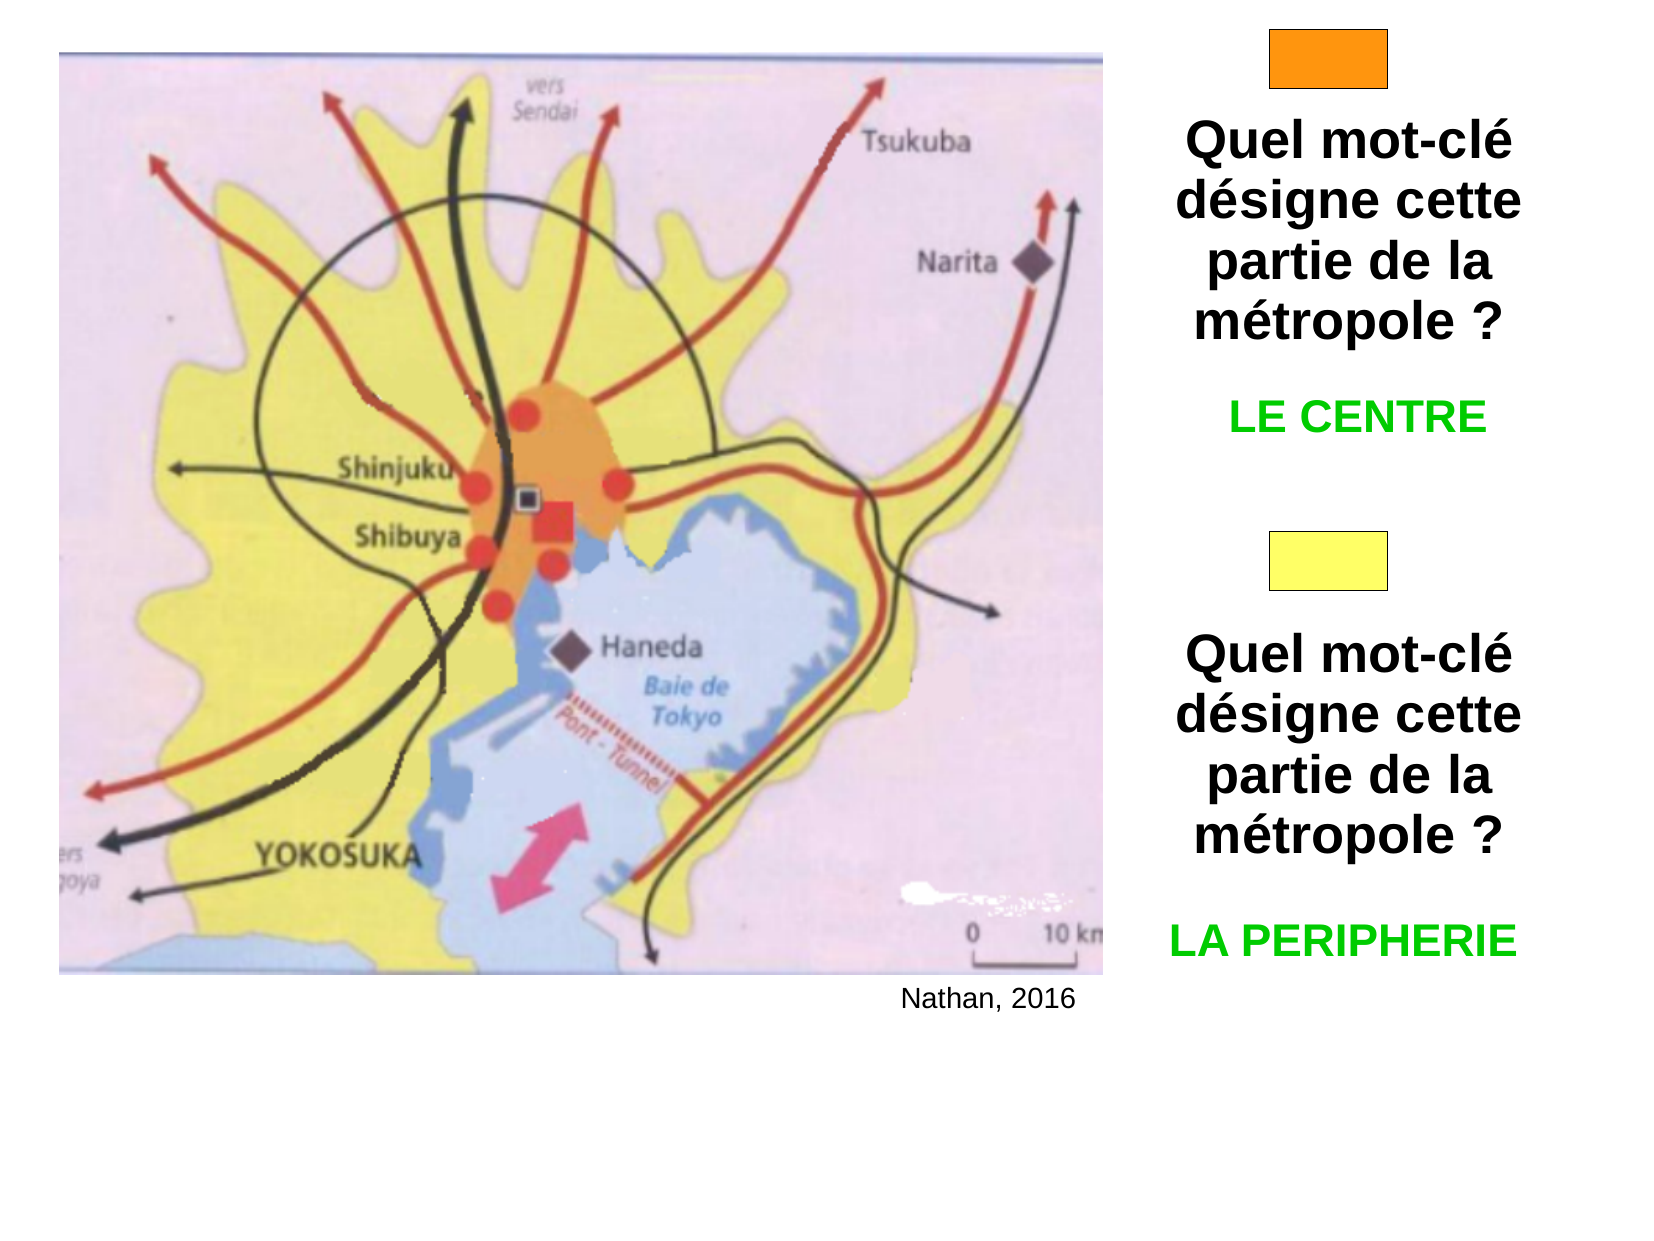

Quel mot-clé désigne cette partie de la métropole ?
#
LE CENTRE
Quel mot-clé désigne cette partie de la métropole ?
LA PERIPHERIE
Nathan, 2016